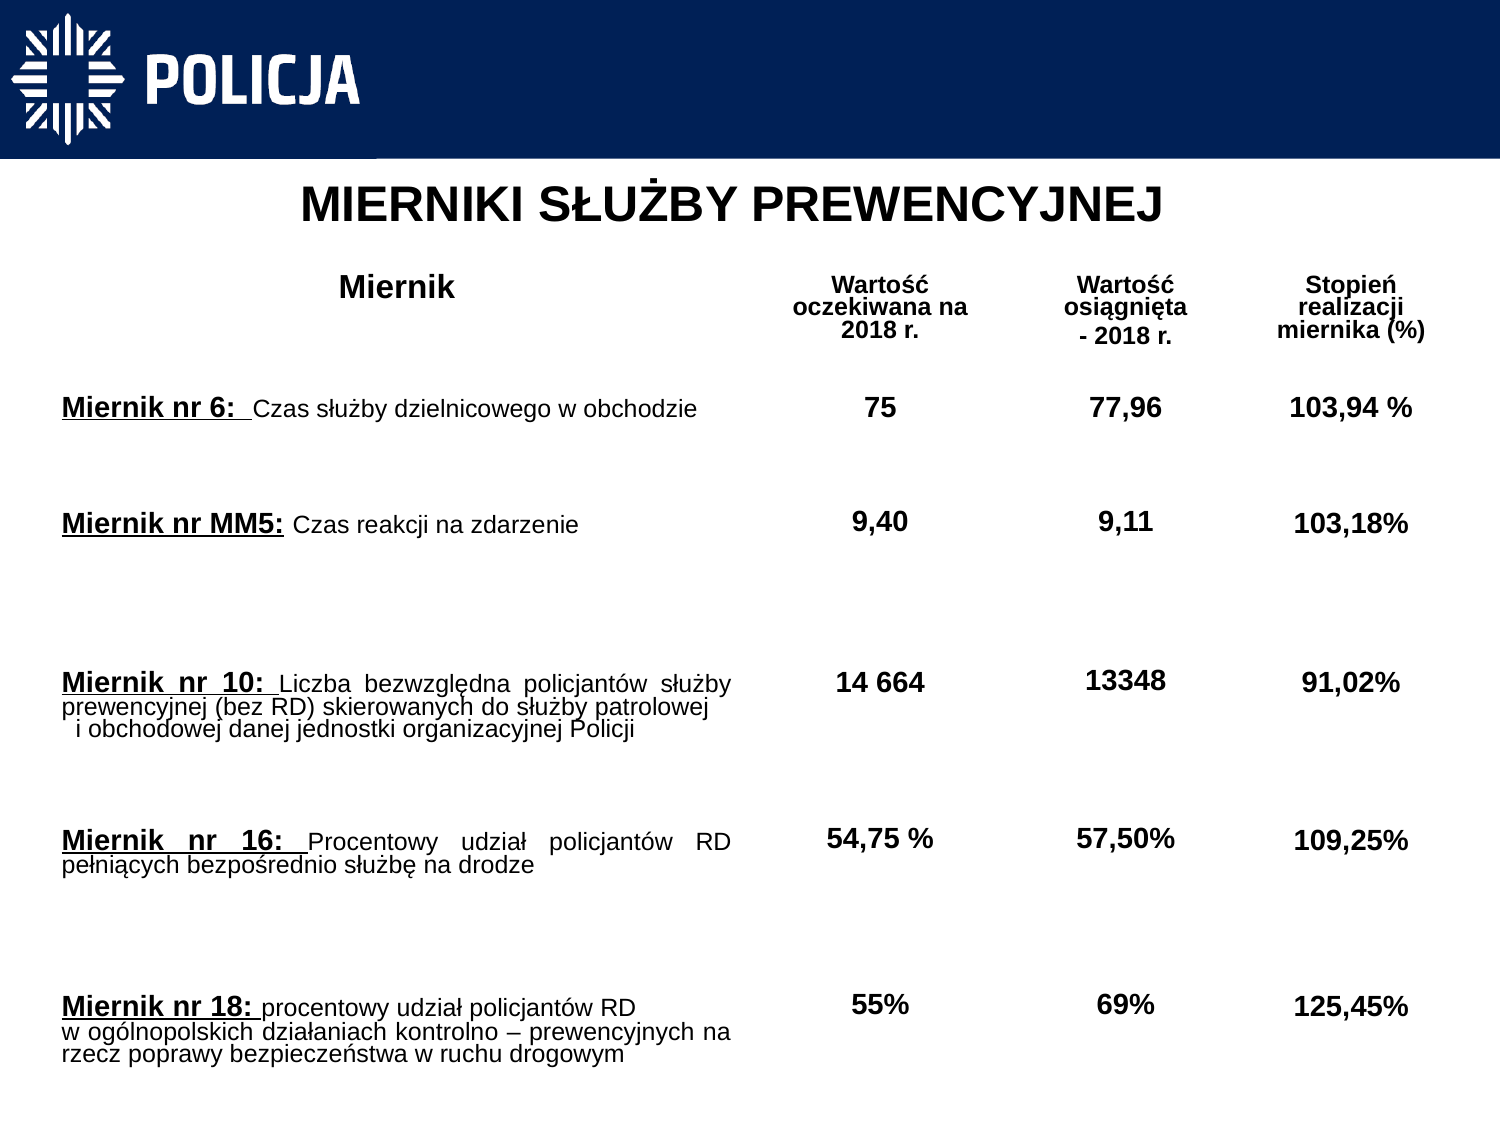

MIERNIKI SŁUŻBY PREWENCYJNEJ
| Miernik | Wartość oczekiwana na 2018 r. | Wartość osiągnięta - 2018 r. | Stopień realizacji miernika (%) |
| --- | --- | --- | --- |
| Miernik nr 6: Czas służby dzielnicowego w obchodzie | 75 | 77,96 | 103,94 % |
| Miernik nr MM5: Czas reakcji na zdarzenie | 9,40 | 9,11 | 103,18% |
| Miernik nr 10: Liczba bezwzględna policjantów służby prewencyjnej (bez RD) skierowanych do służby patrolowej i obchodowej danej jednostki organizacyjnej Policji | 14 664 | 13348 | 91,02% |
| Miernik nr 16: Procentowy udział policjantów RD pełniących bezpośrednio służbę na drodze | 54,75 % | 57,50% | 109,25% |
| Miernik nr 18: procentowy udział policjantów RD w ogólnopolskich działaniach kontrolno – prewencyjnych na rzecz poprawy bezpieczeństwa w ruchu drogowym | 55% | 69% | 125,45% |